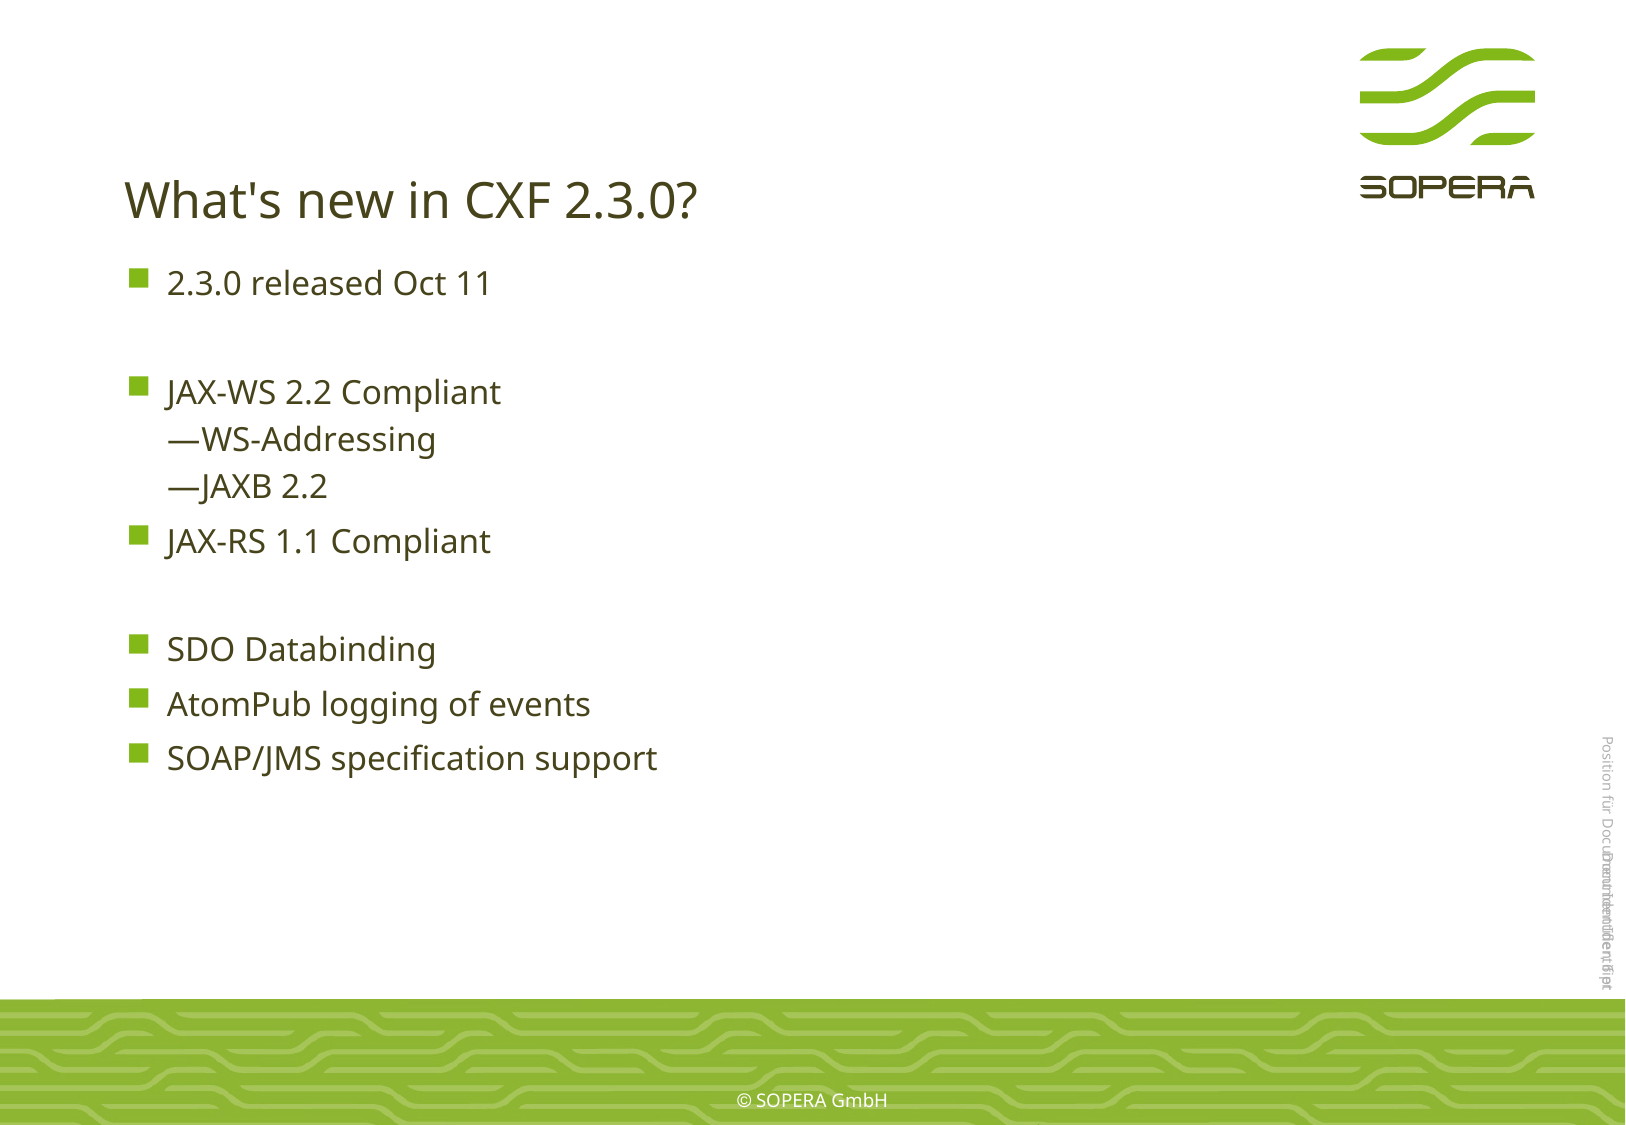

# What's new in CXF 2.3.0?
2.3.0 released Oct 11
JAX-WS 2.2 Compliant
WS-Addressing
JAXB 2.2
JAX-RS 1.1 Compliant
SDO Databinding
AtomPub logging of events
SOAP/JMS specification support